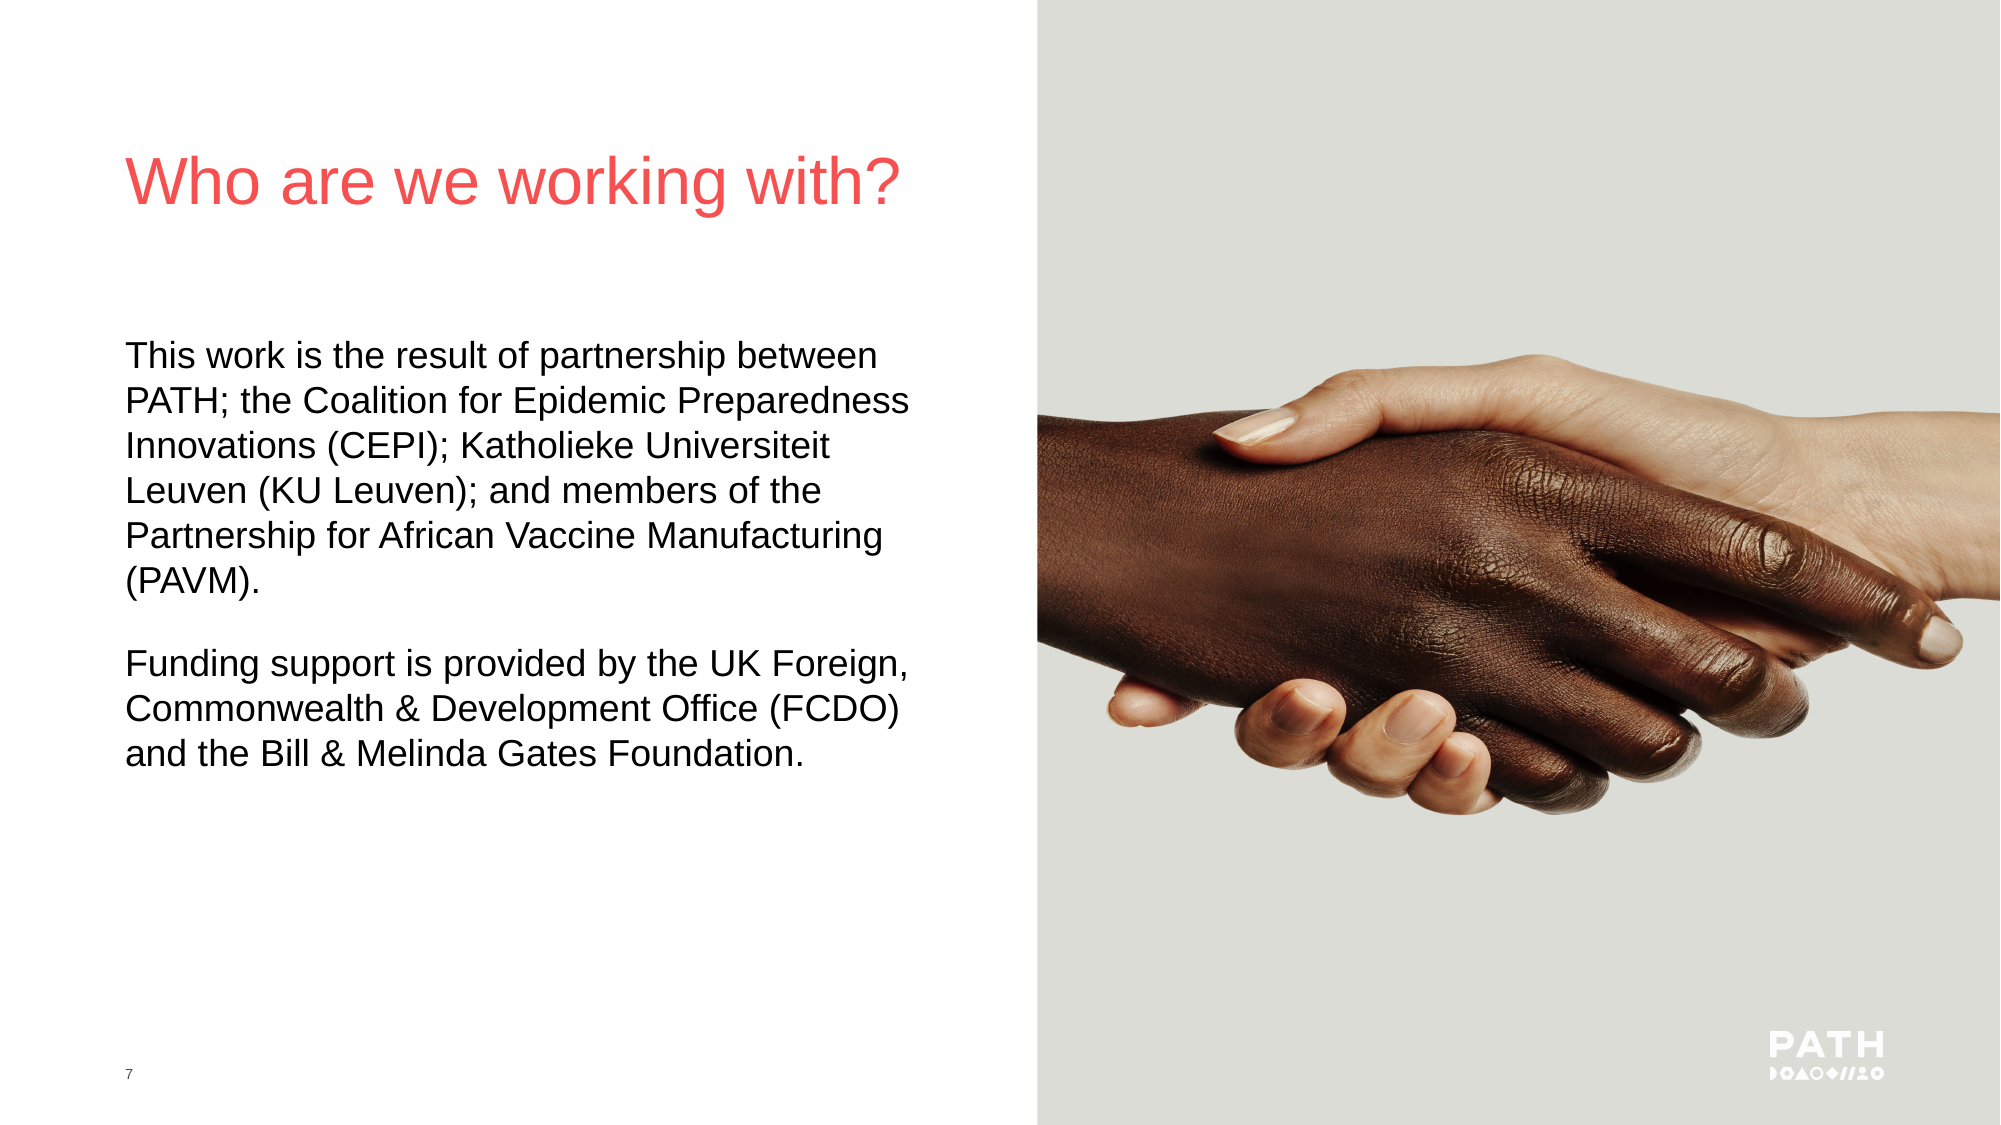

# Who are we working with?
This work is the result of partnership between PATH; the Coalition for Epidemic Preparedness Innovations (CEPI); Katholieke Universiteit Leuven (KU Leuven); and members of the Partnership for African Vaccine Manufacturing (PAVM).
Funding support is provided by the UK Foreign, Commonwealth & Development Office (FCDO) and the Bill & Melinda Gates Foundation.